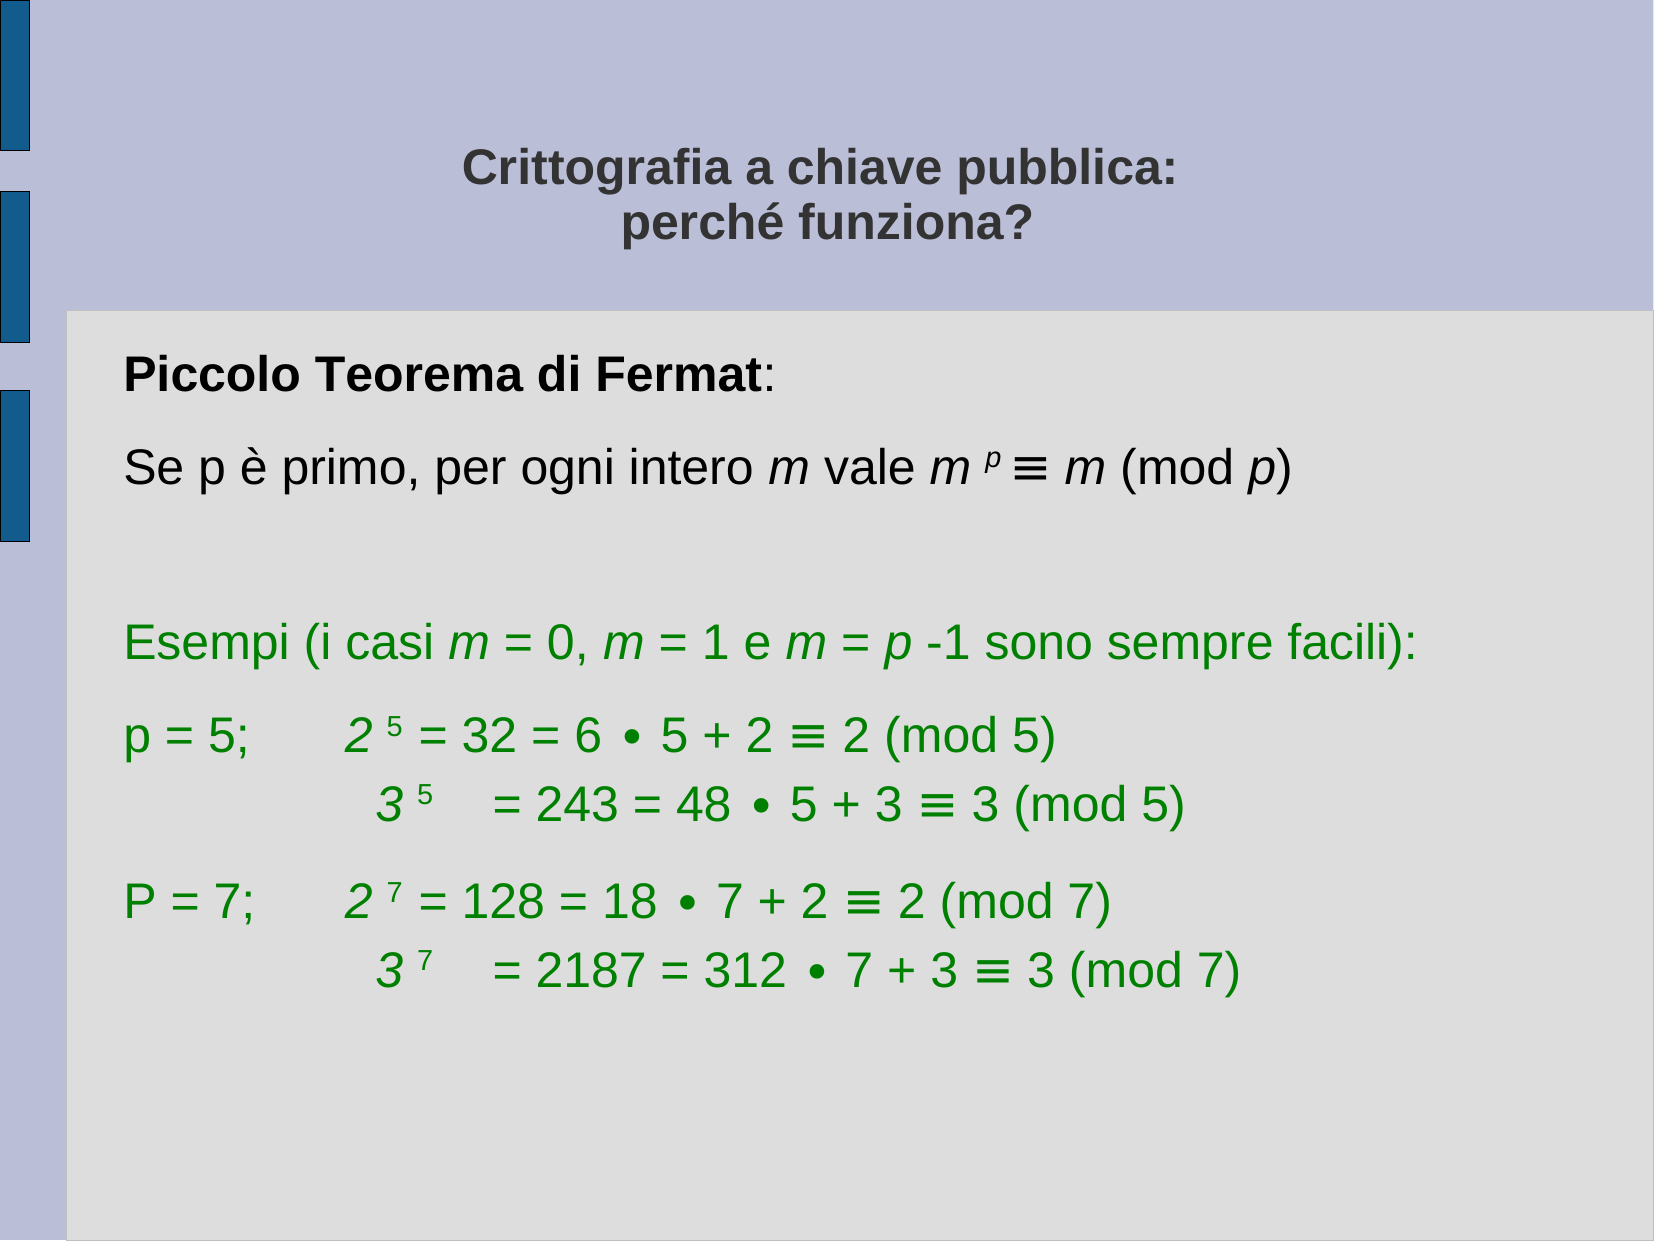

# Crittografia a chiave pubblica: perché funziona?
Piccolo Teorema di Fermat:
Se p è primo, per ogni intero m vale m p ≡ m (mod p)
Esempi (i casi m = 0, m = 1 e m = p -1 sono sempre facili):
p = 5; 		2 5	= 32 = 6 ∙ 5 + 2 ≡ 2 (mod 5) 3 5	= 243 = 48 ∙ 5 + 3 ≡ 3 (mod 5)
P = 7;		2 7	= 128 = 18 ∙ 7 + 2 ≡ 2 (mod 7) 3 7	= 2187 = 312 ∙ 7 + 3 ≡ 3 (mod 7)